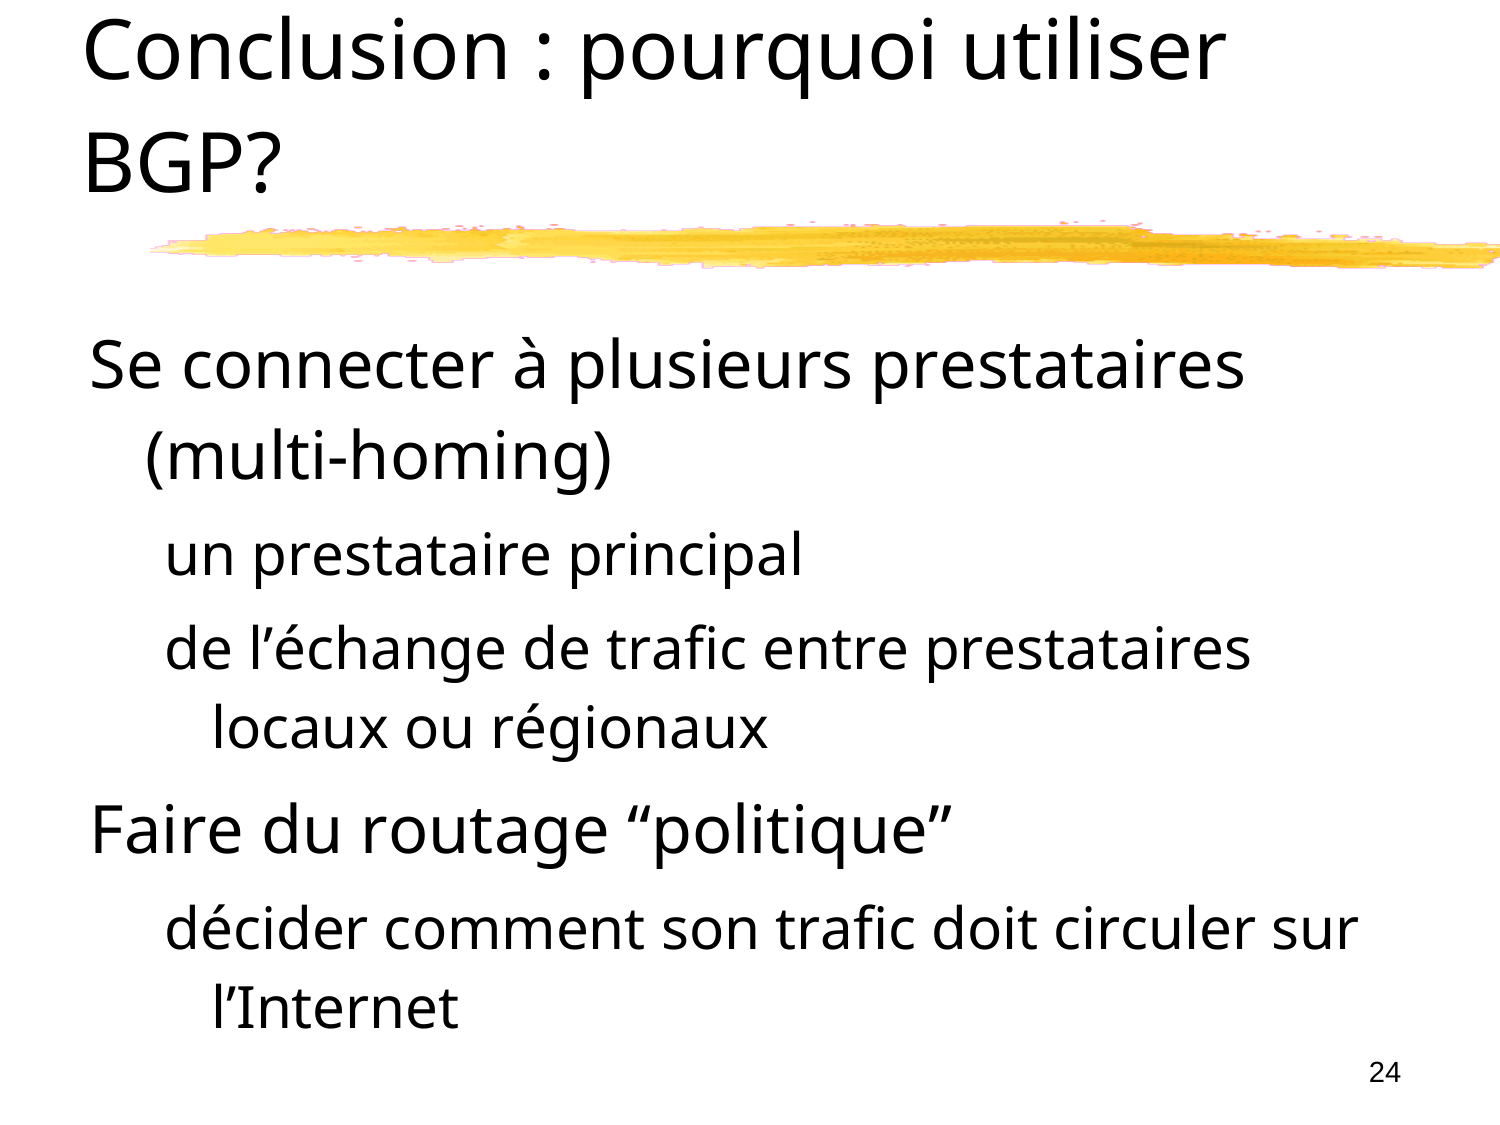

# Conclusion : pourquoi utiliser BGP?
Se connecter à plusieurs prestataires (multi-homing)
un prestataire principal
de l’échange de trafic entre prestataires locaux ou régionaux
Faire du routage “politique”
décider comment son trafic doit circuler sur l’Internet
24